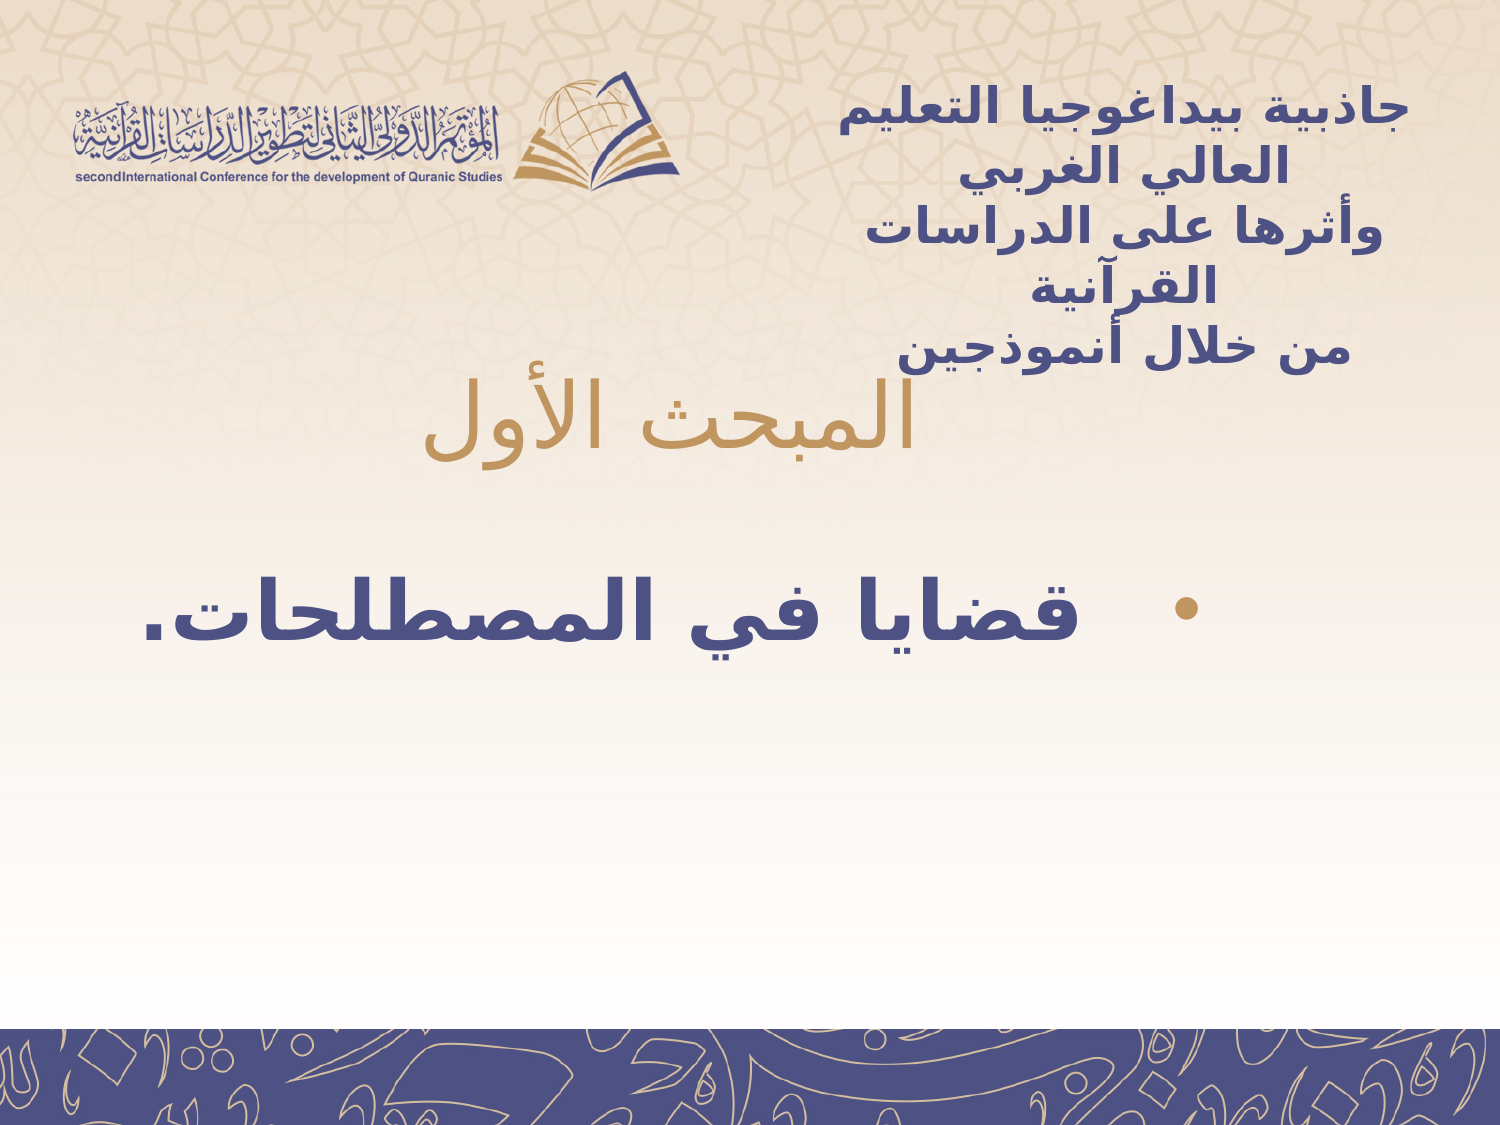

جاذبية بيداغوجيا التعليم العالي الغربي
وأثرها على الدراسات القرآنية
من خلال أنموذجين
المبحث الأول
 قضايا في المصطلحات.